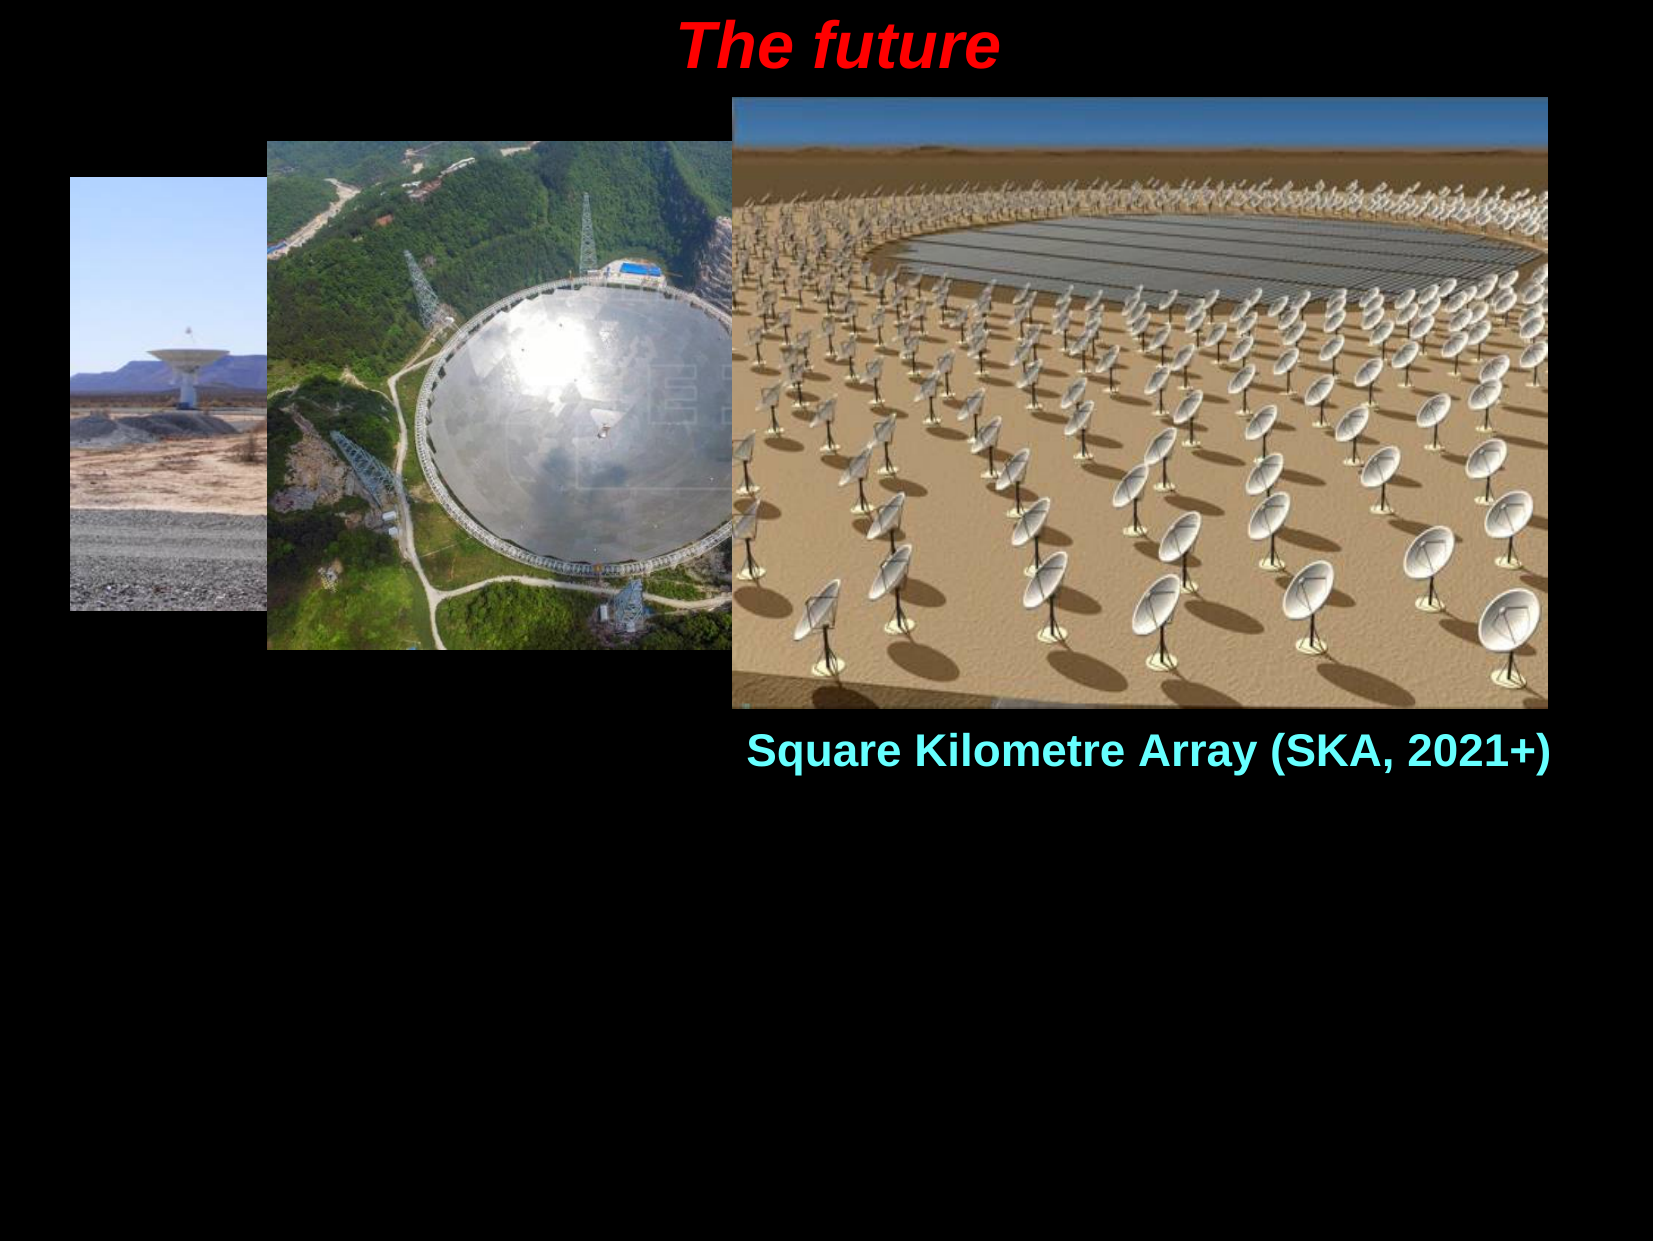

The future
Square Kilometre Array (SKA, 2021+)